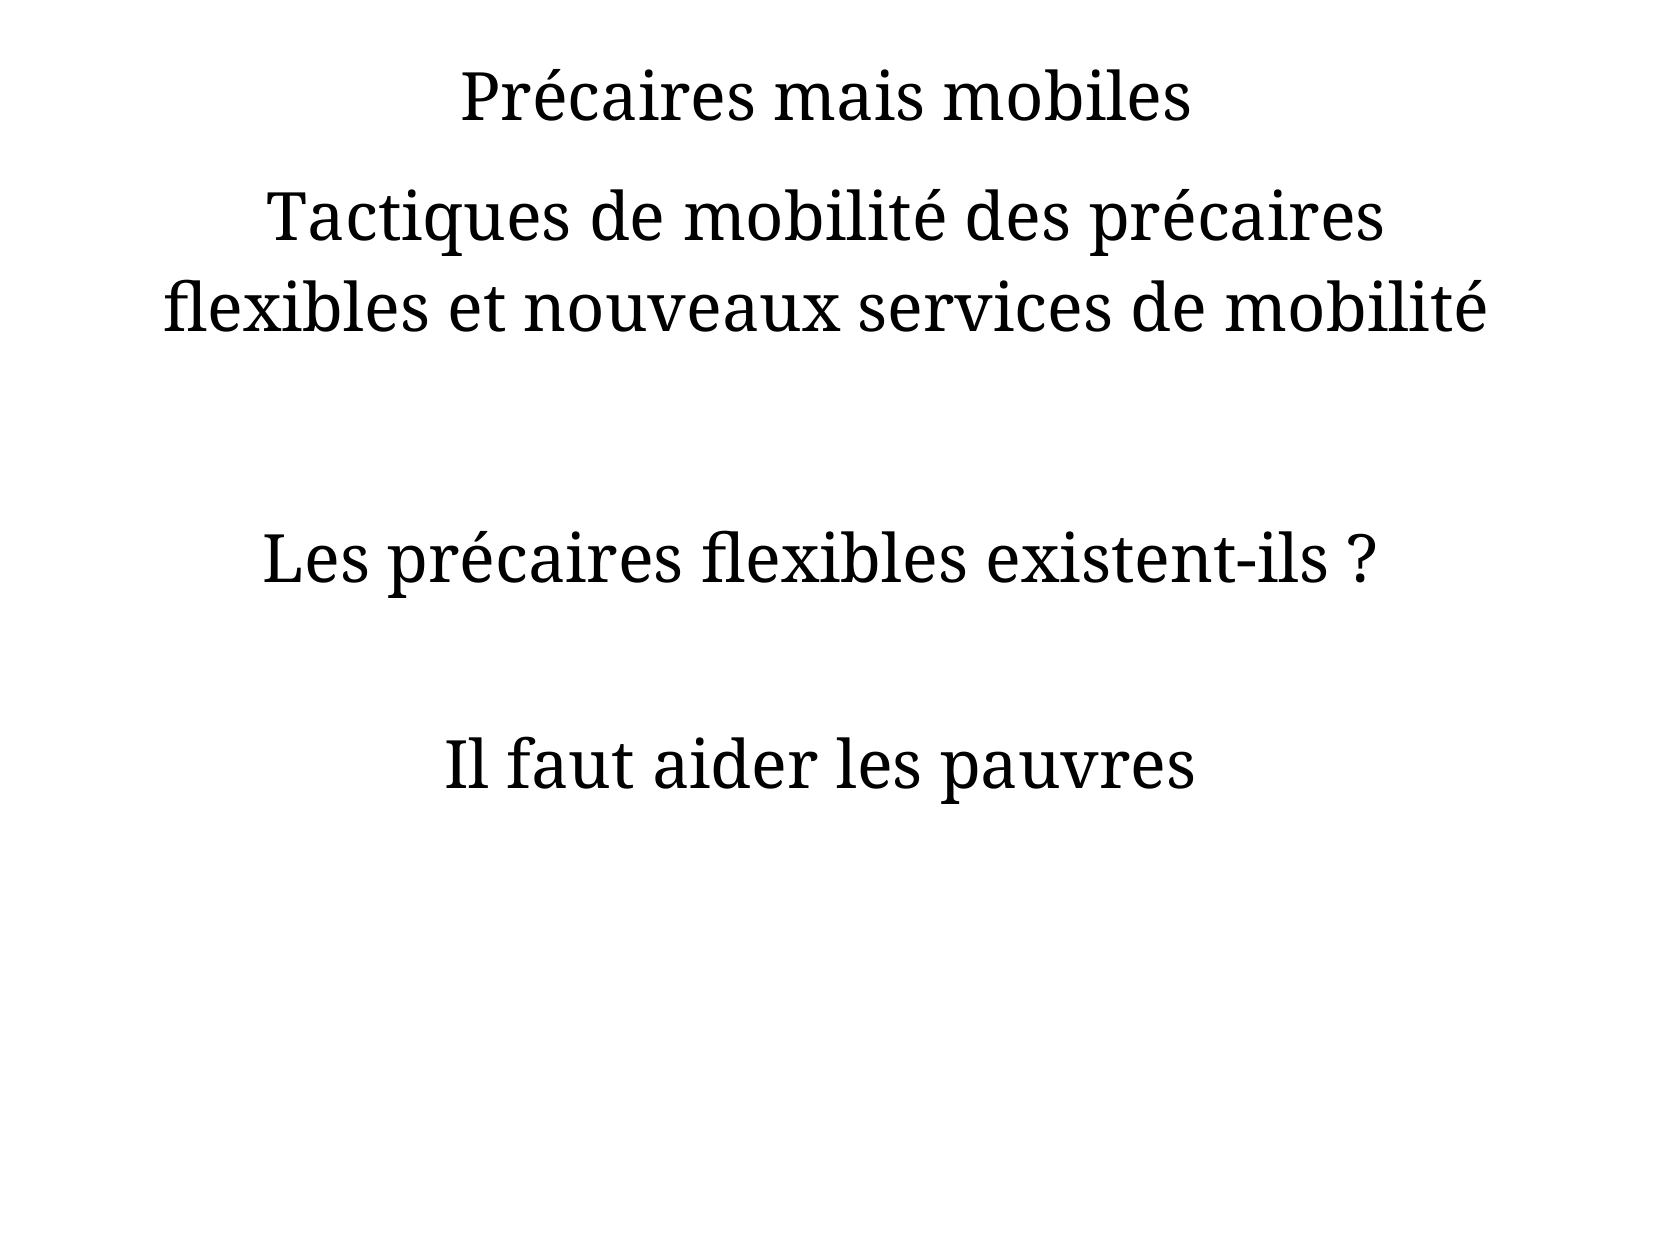

Précaires mais mobiles
Tactiques de mobilité des précaires flexibles et nouveaux services de mobilité
Les précaires flexibles existent-ils ?
Il faut aider les pauvres